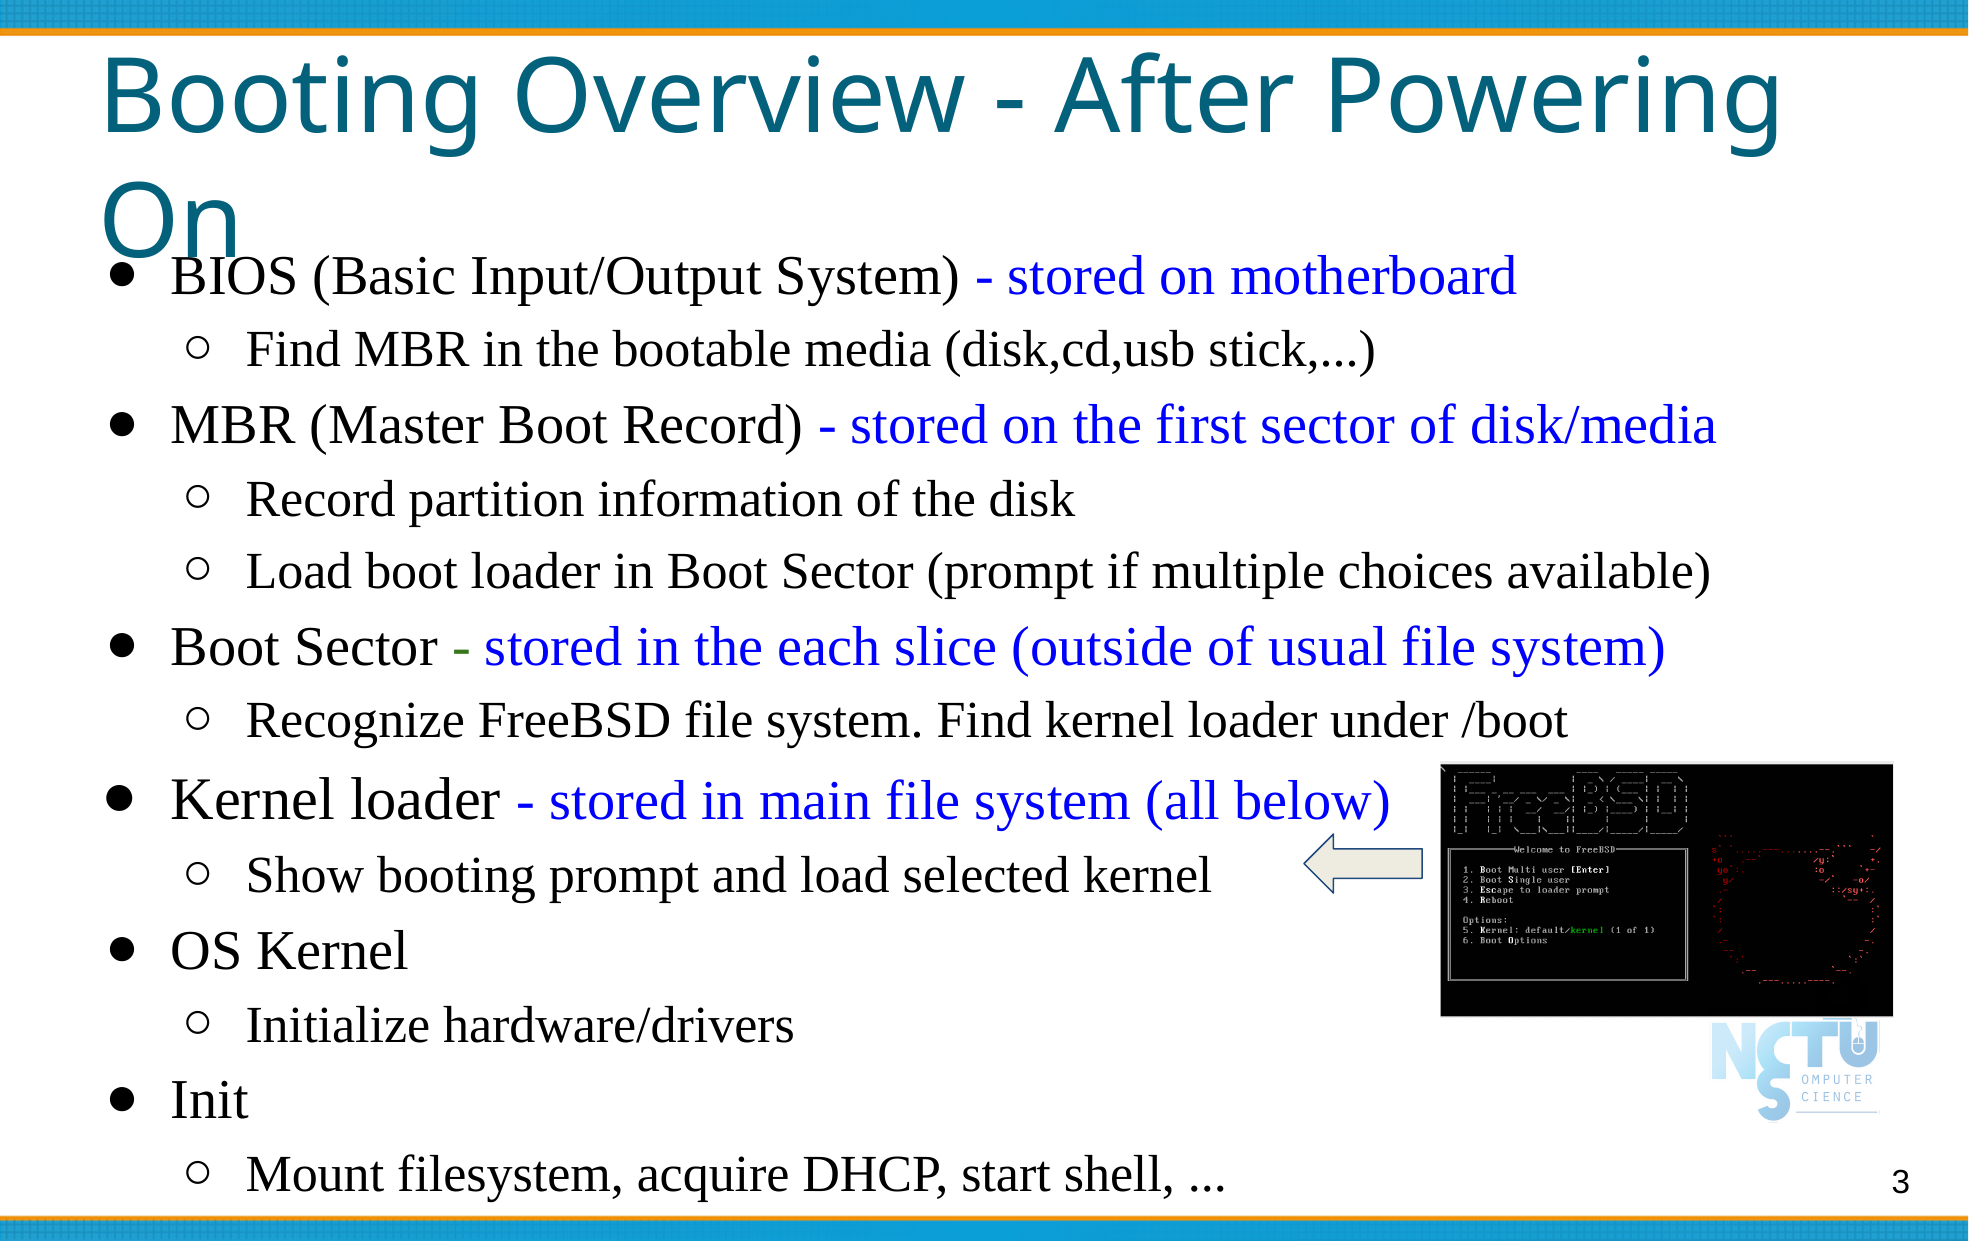

# Booting Overview - After Powering On
BIOS (Basic Input/Output System) - stored on motherboard
Find MBR in the bootable media (disk,cd,usb stick,...)
MBR (Master Boot Record) - stored on the first sector of disk/media
Record partition information of the disk
Load boot loader in Boot Sector (prompt if multiple choices available)
Boot Sector - stored in the each slice (outside of usual file system)
Recognize FreeBSD file system. Find kernel loader under /boot
Kernel loader - stored in main file system (all below)
Show booting prompt and load selected kernel
OS Kernel
Initialize hardware/drivers
Init
Mount filesystem, acquire DHCP, start shell, ...